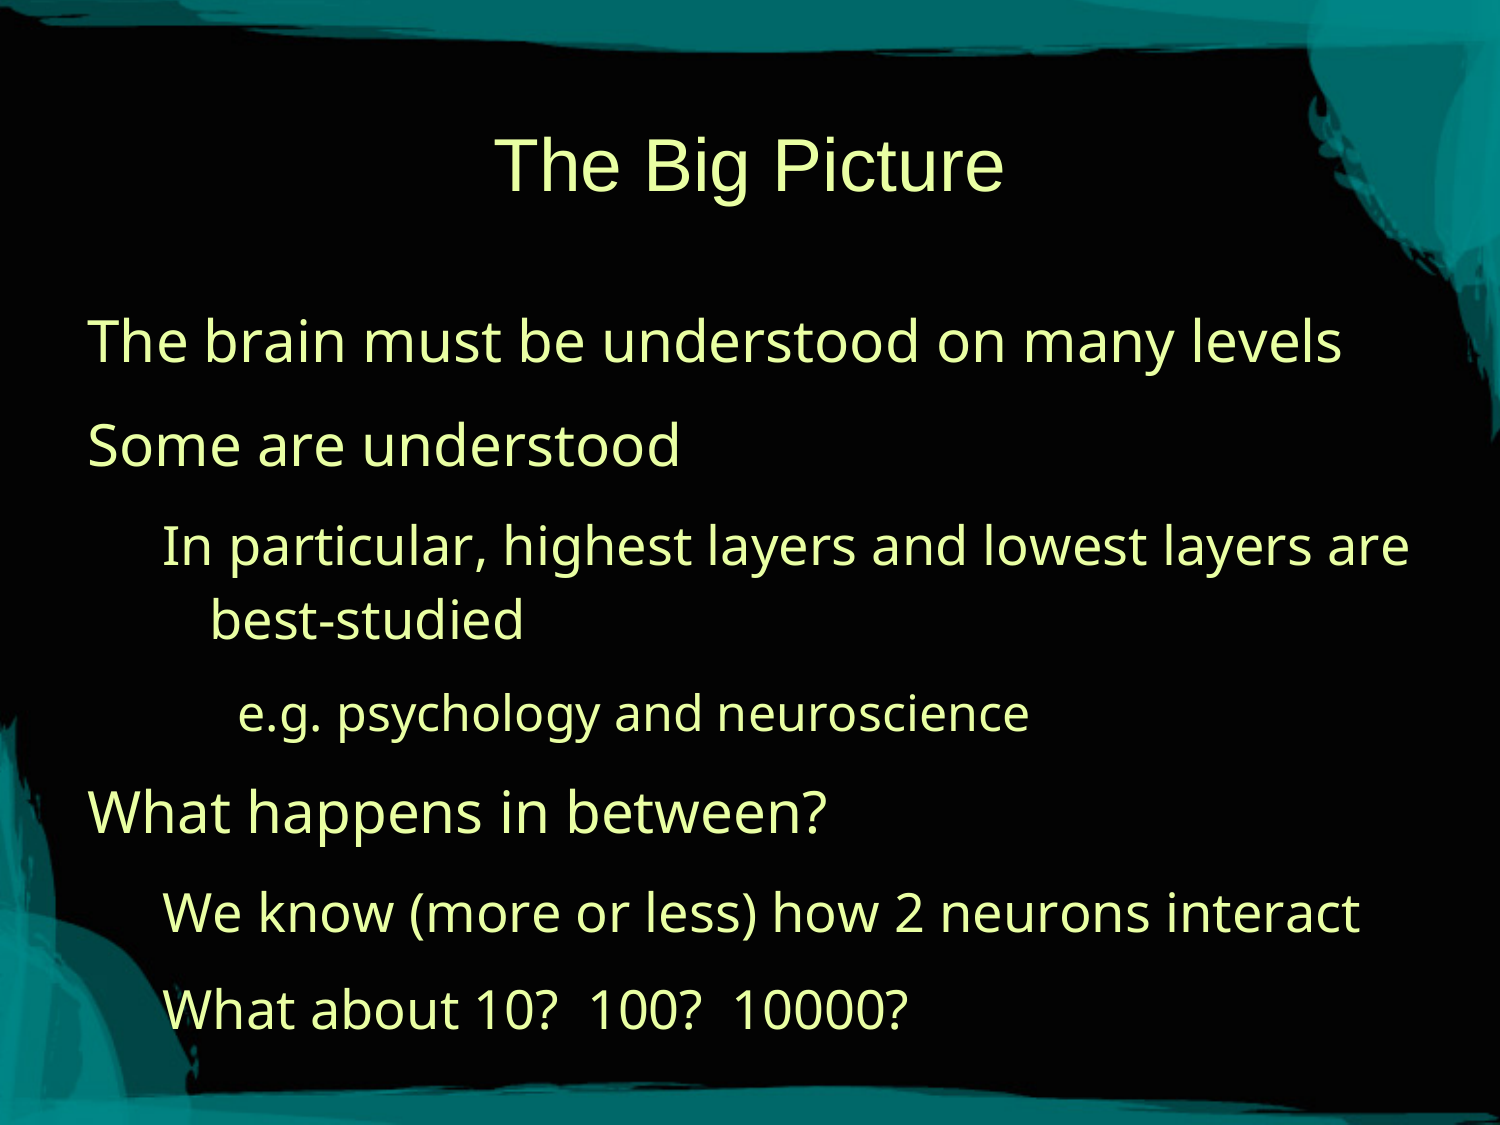

# The Big Picture
The brain must be understood on many levels
Some are understood
In particular, highest layers and lowest layers are best-studied
e.g. psychology and neuroscience
What happens in between?
We know (more or less) how 2 neurons interact
What about 10? 100? 10000?